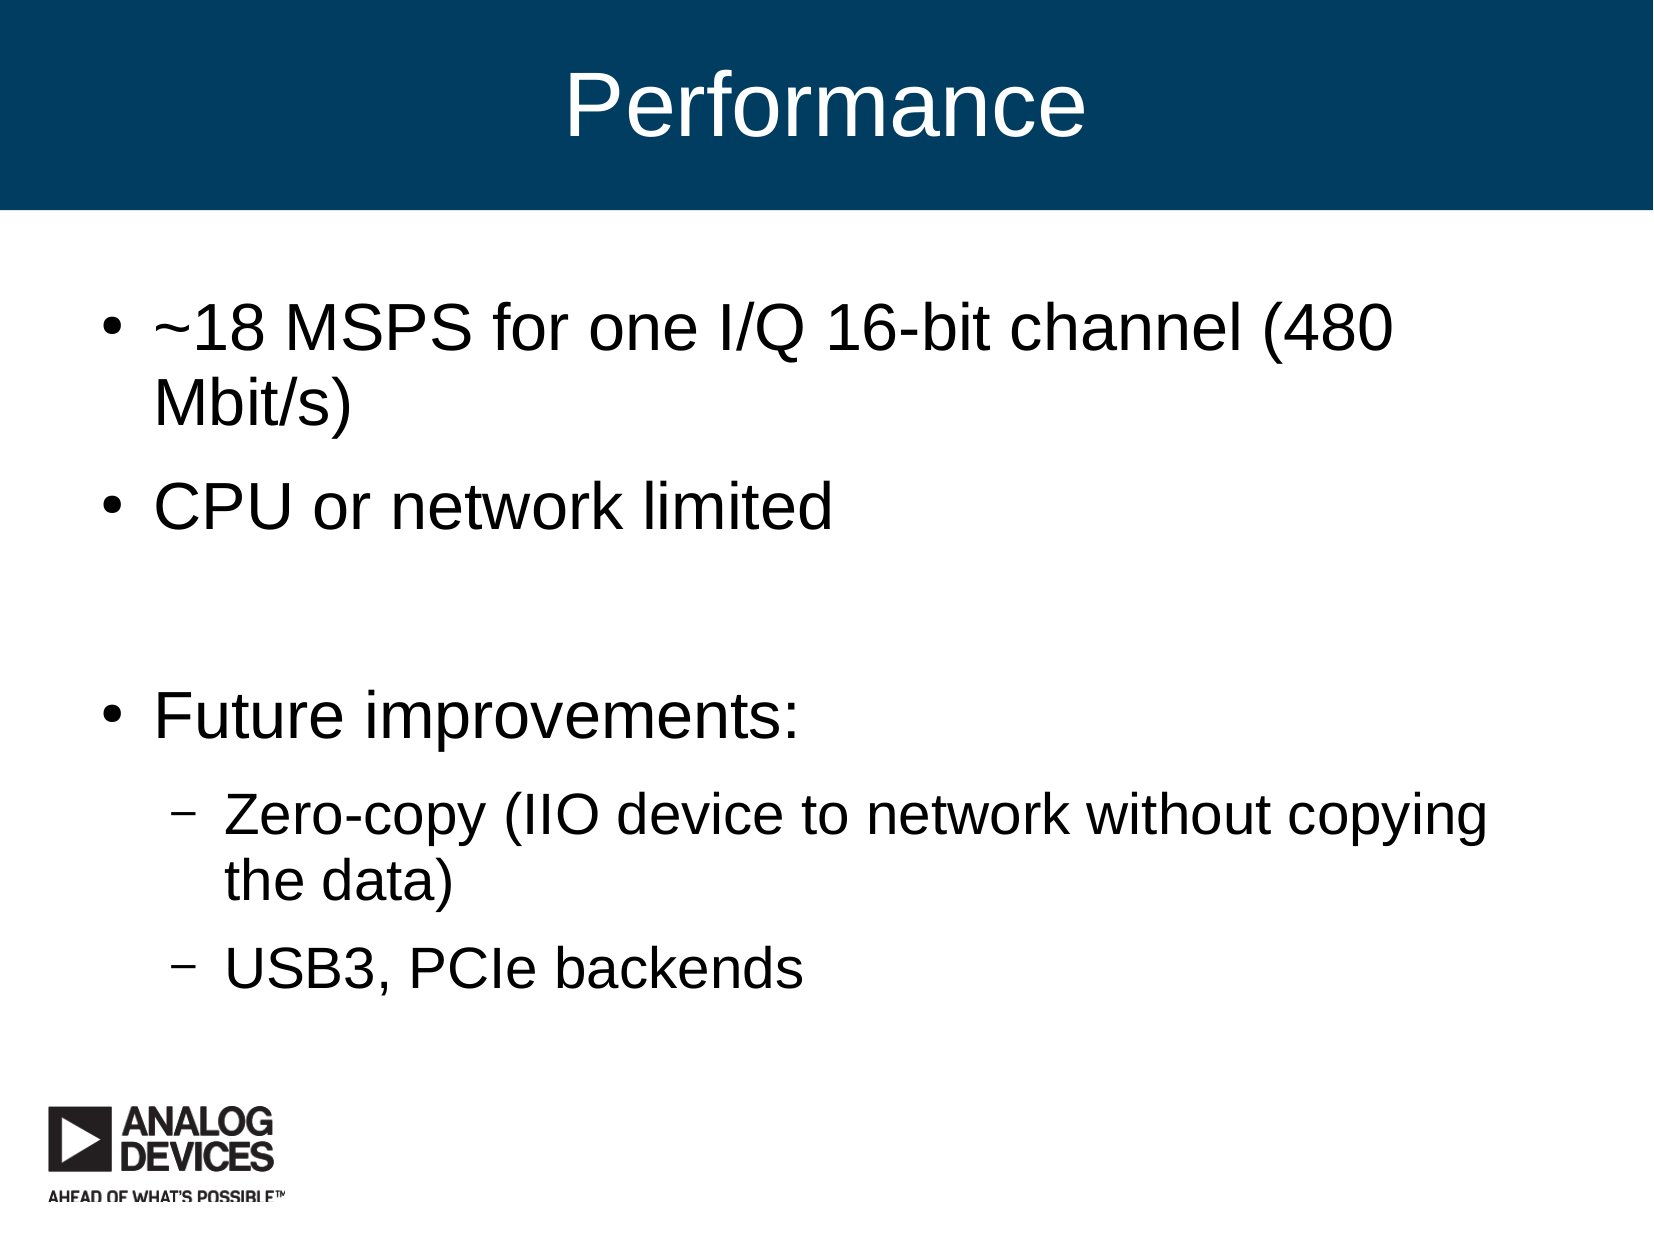

# Performance
~18 MSPS for one I/Q 16-bit channel (480 Mbit/s)
CPU or network limited
Future improvements:
Zero-copy (IIO device to network without copying the data)
USB3, PCIe backends